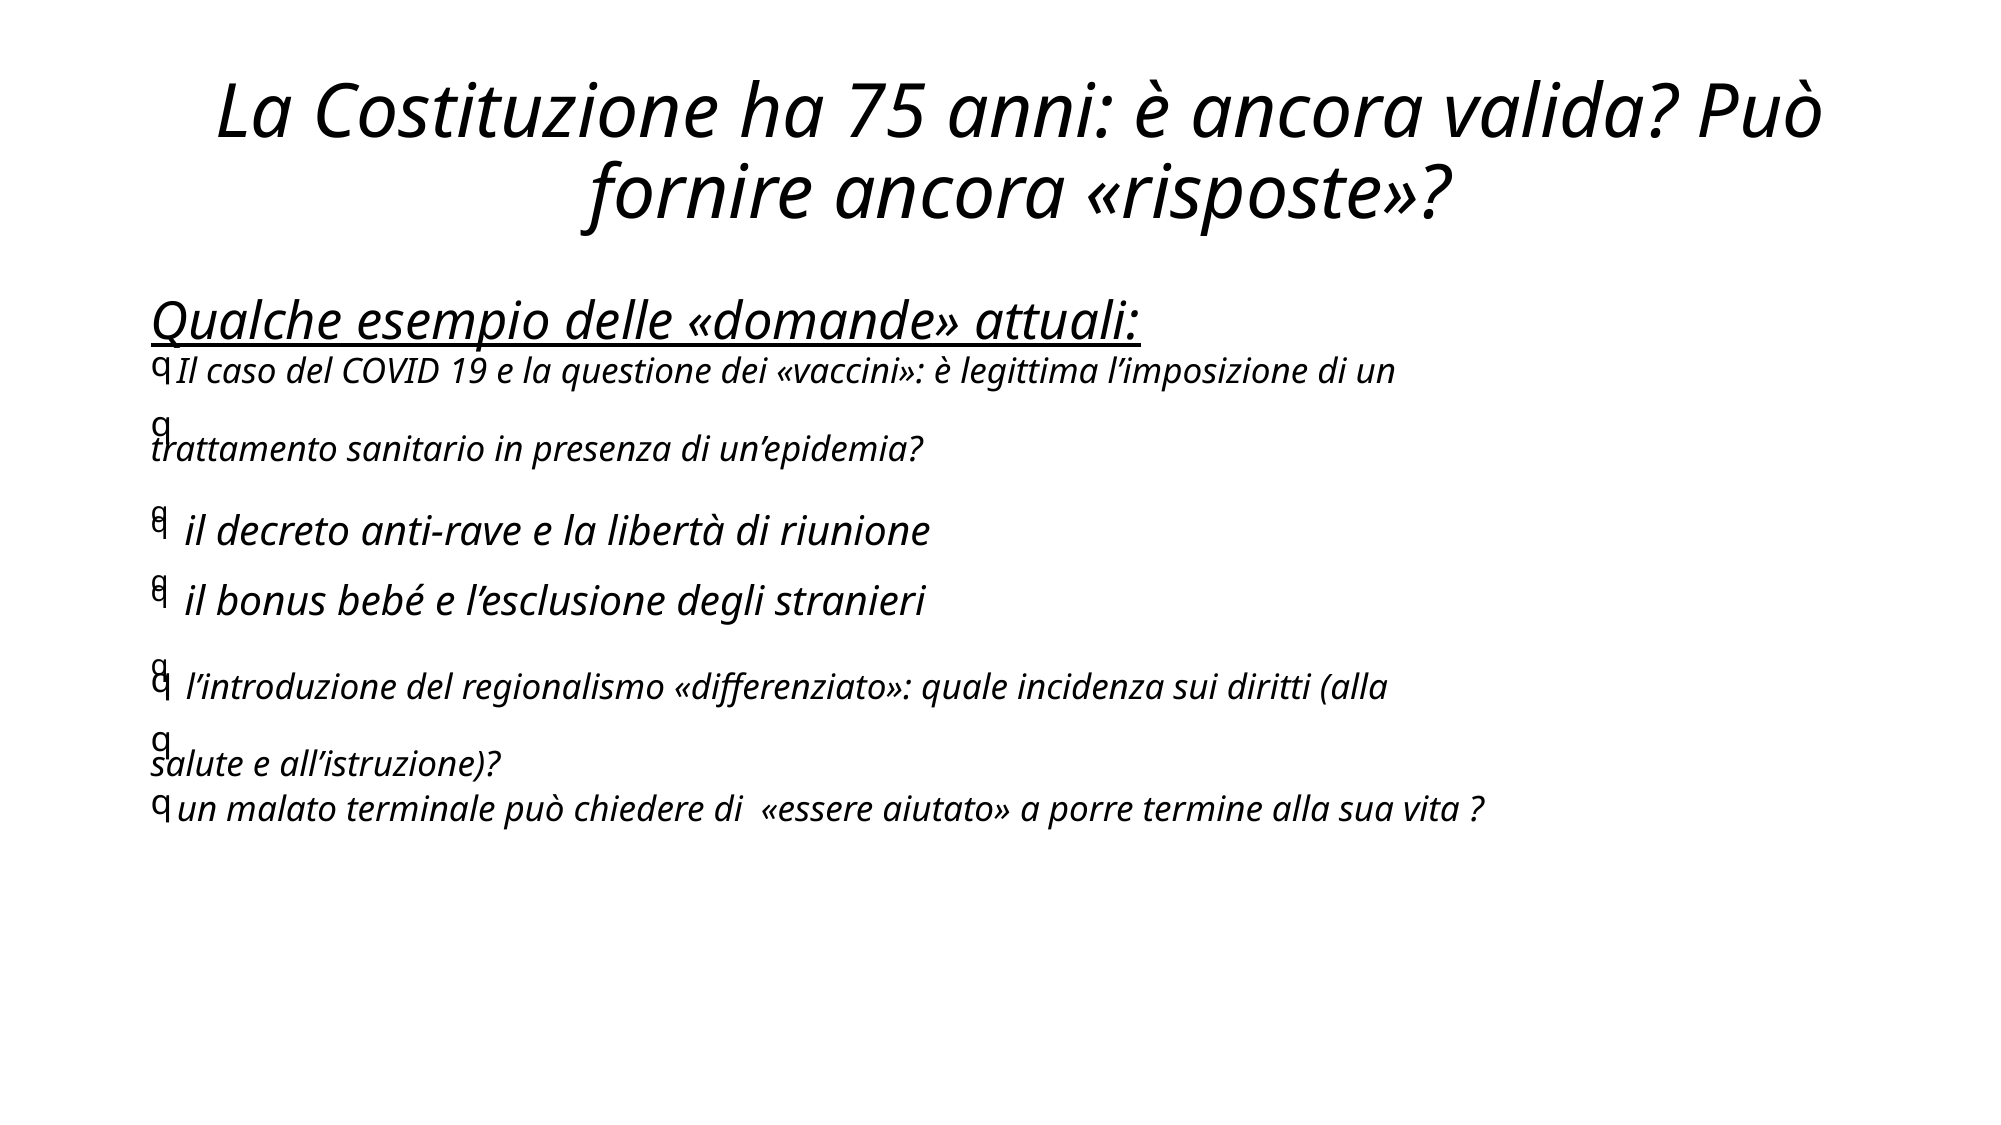

# La Costituzione ha 75 anni: è ancora valida? Può fornire ancora «risposte»?
Qualche esempio delle «domande» attuali:
Il caso del COVID 19 e la questione dei «vaccini»: è legittima l’imposizione di un
trattamento sanitario in presenza di un’epidemia?
 il decreto anti-rave e la libertà di riunione
 il bonus bebé e l’esclusione degli stranieri
 l’introduzione del regionalismo «differenziato»: quale incidenza sui diritti (alla
salute e all’istruzione)?
un malato terminale può chiedere di «essere aiutato» a porre termine alla sua vita ?